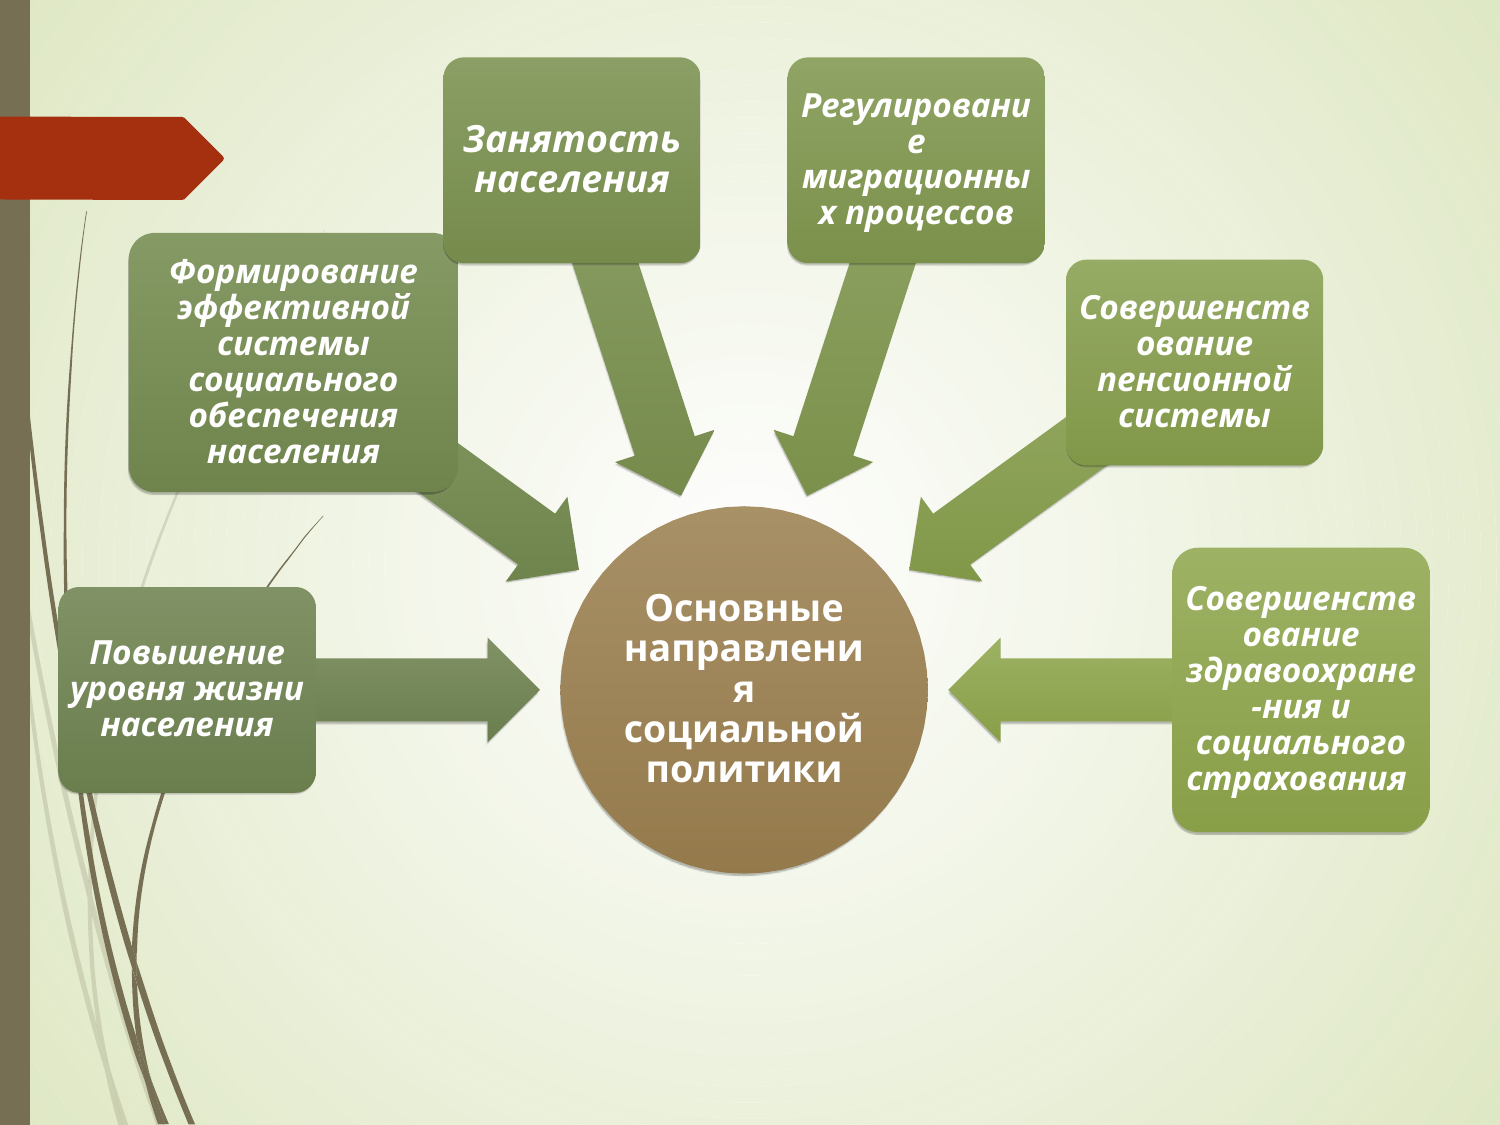

Занятость населения
Регулирование миграционных процессов
Формирование эффективной системы социального обеспечения населения
Совершенствование пенсионной системы
Основные направления социальной политики
Совершенствование здравоохране-ния и социального страхования
Повышение уровня жизни населения